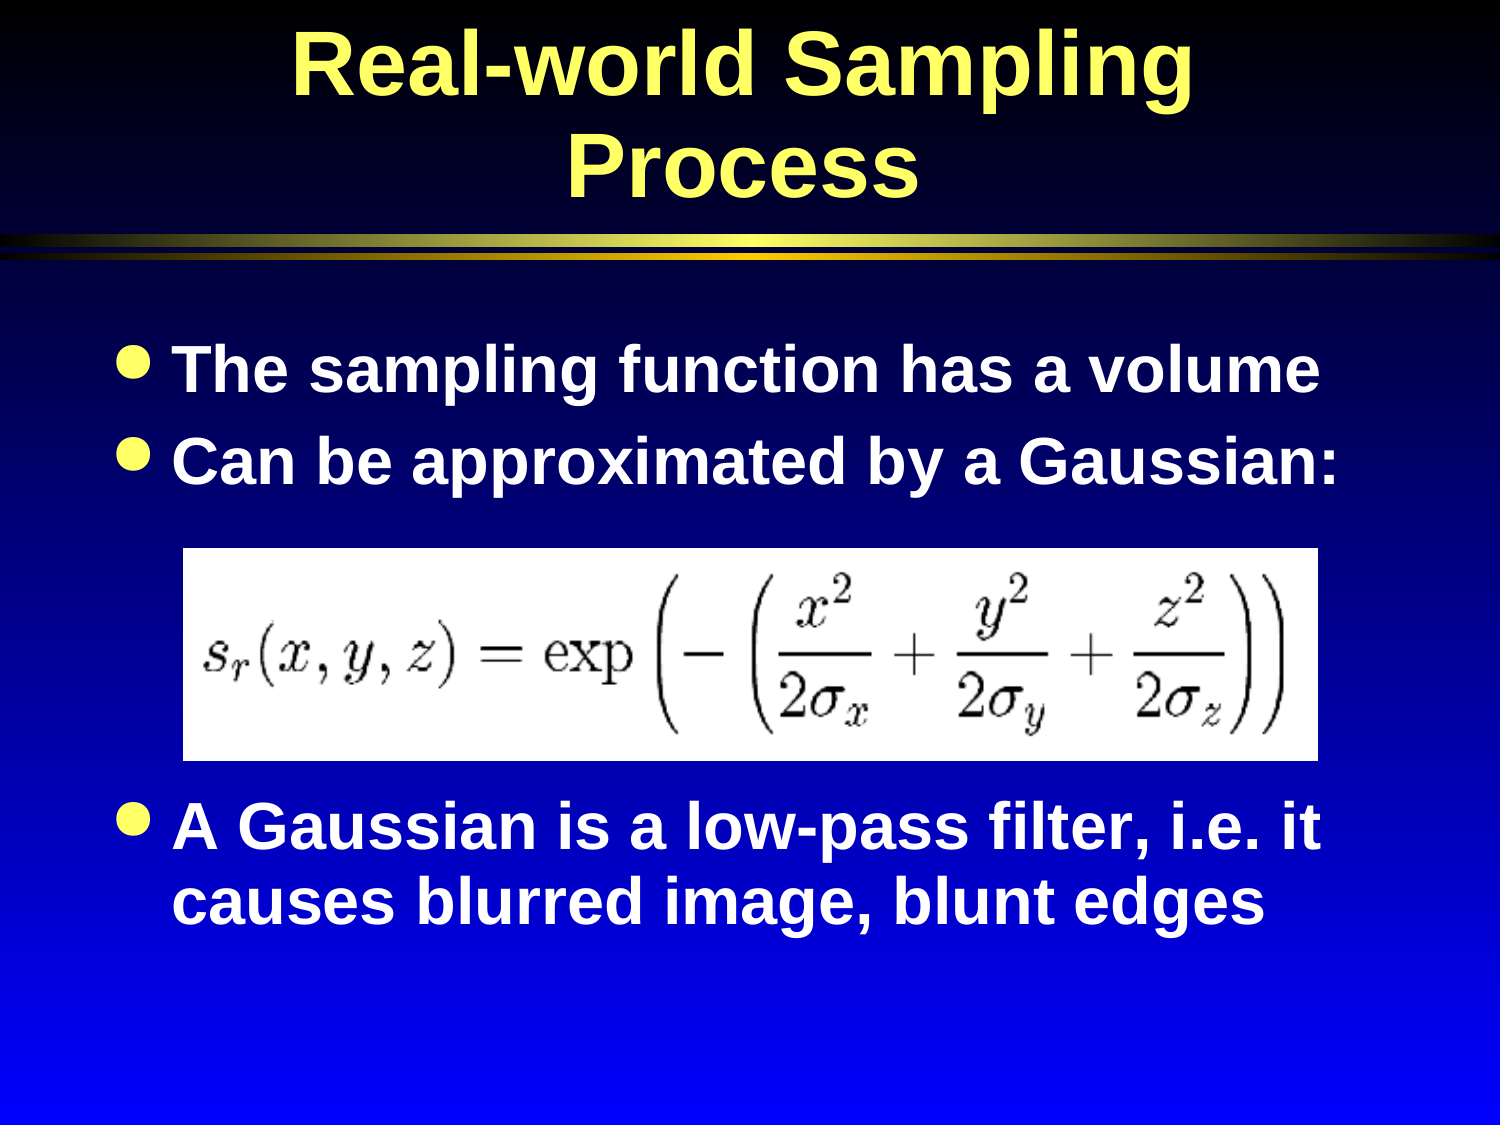

# Real-world Sampling Process
The sampling function has a volume
Can be approximated by a Gaussian:
A Gaussian is a low-pass filter, i.e. it causes blurred image, blunt edges